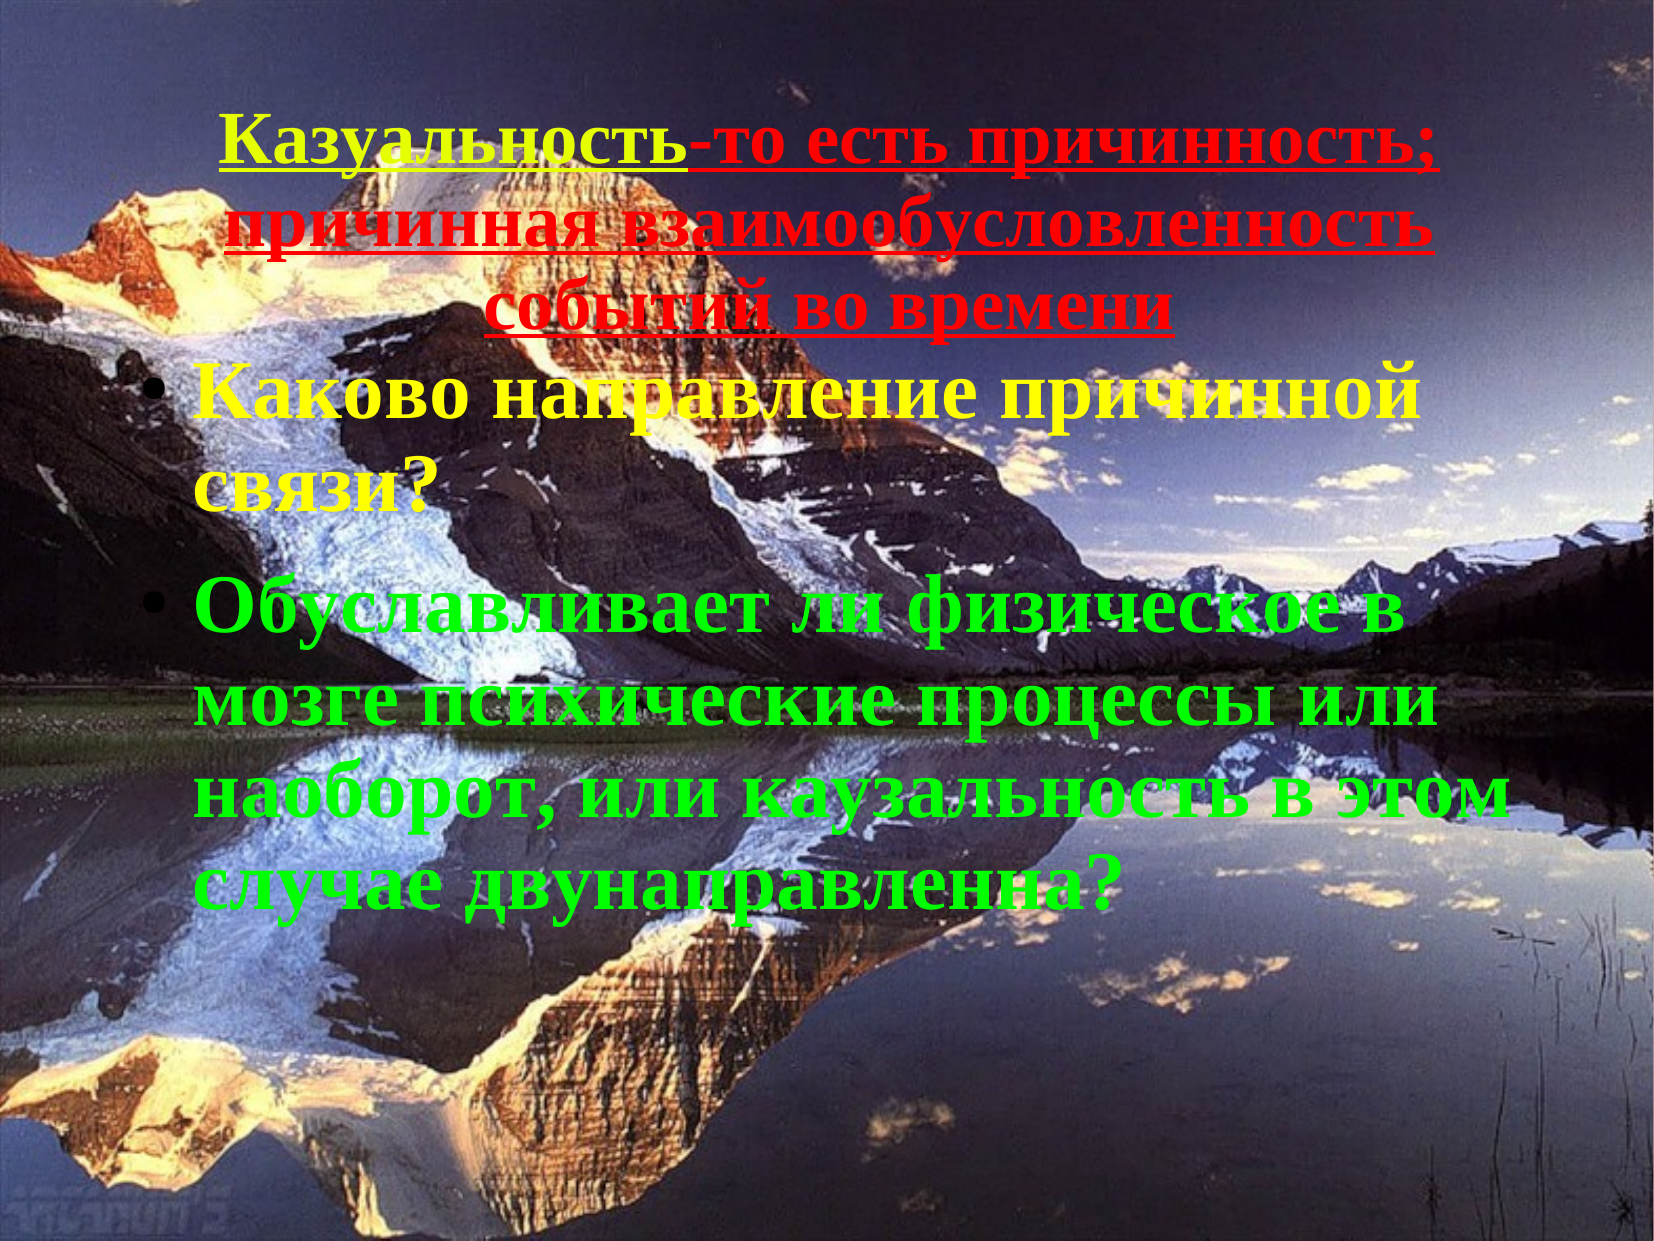

# Казуальность-то есть причинность; причинная взаимообусловленность событий во времени
Каково направление причинной связи?
Обуславливает ли физическое в мозге психические процессы или наоборот, или каузальность в этом случае двунаправленна?